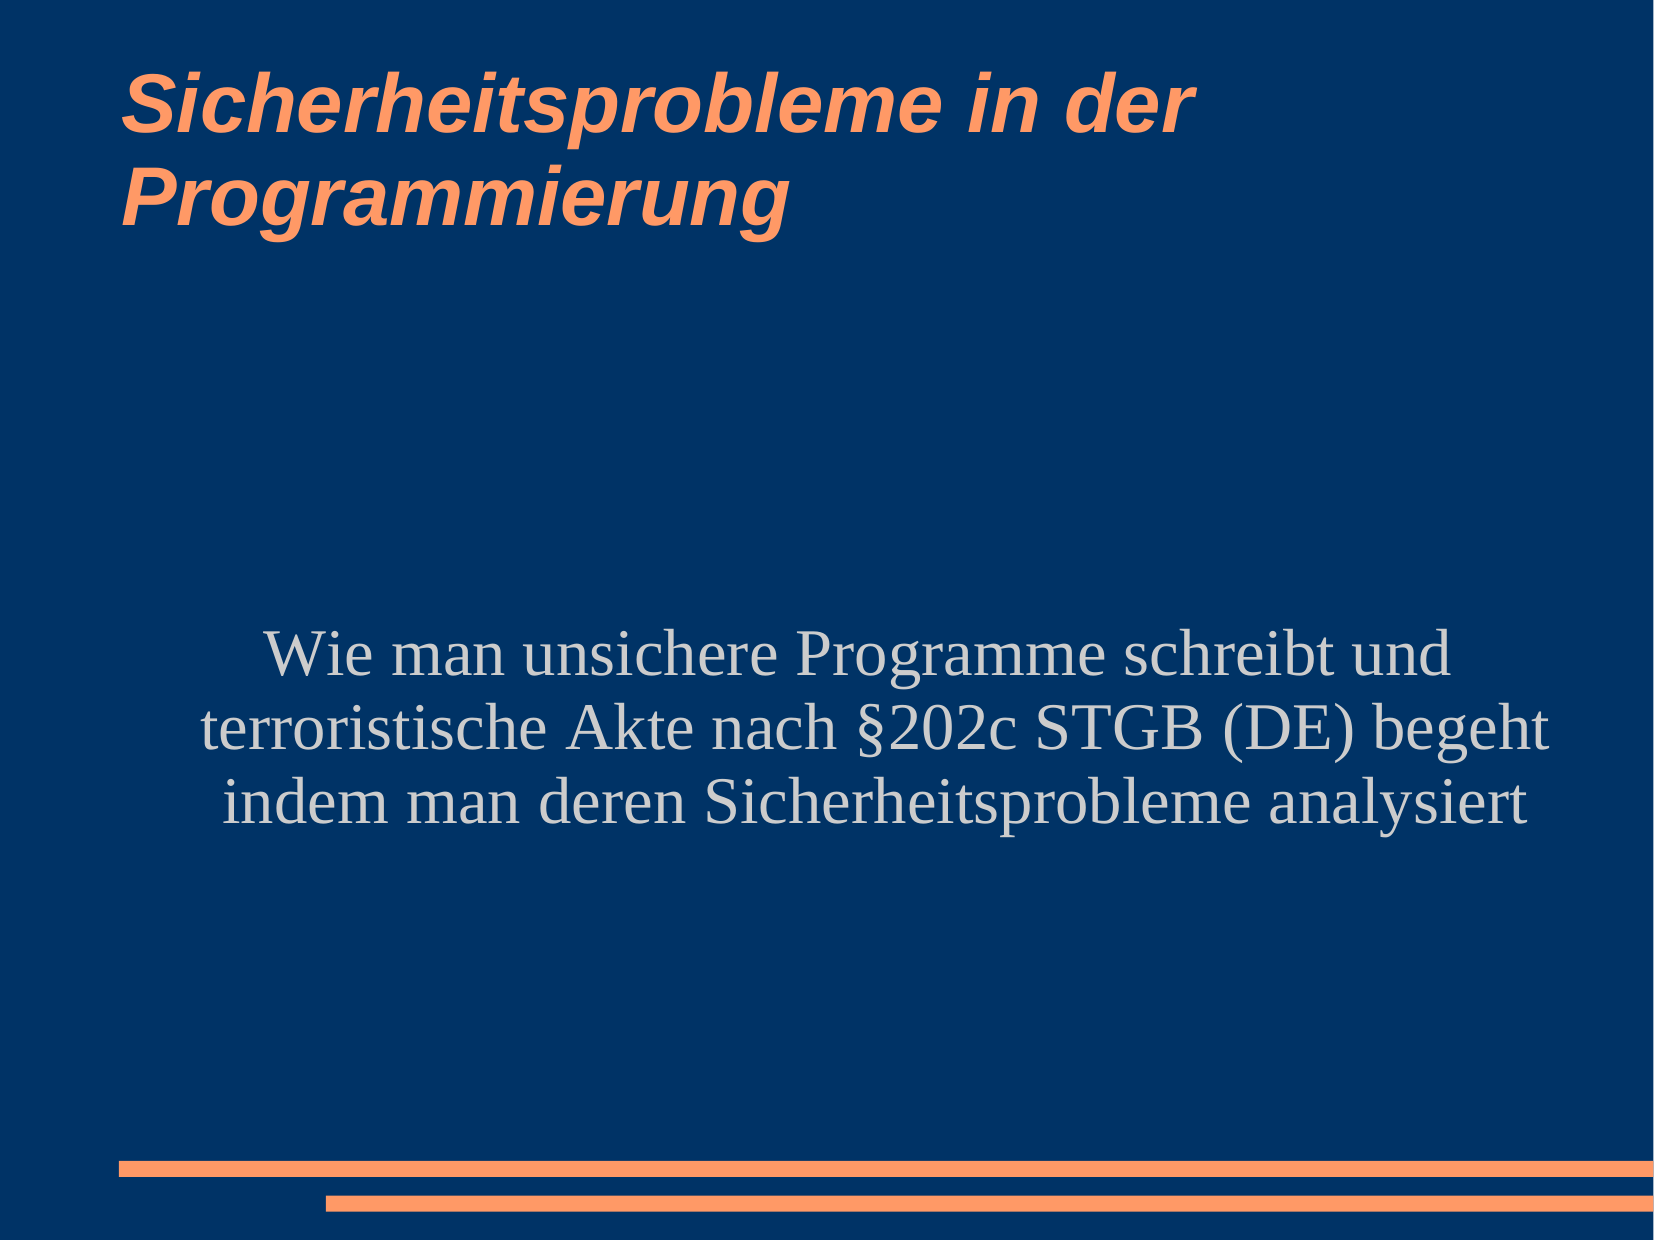

# Sicherheitsprobleme in der Programmierung
Wie man unsichere Programme schreibt und terroristische Akte nach §202c STGB (DE) begeht indem man deren Sicherheitsprobleme analysiert